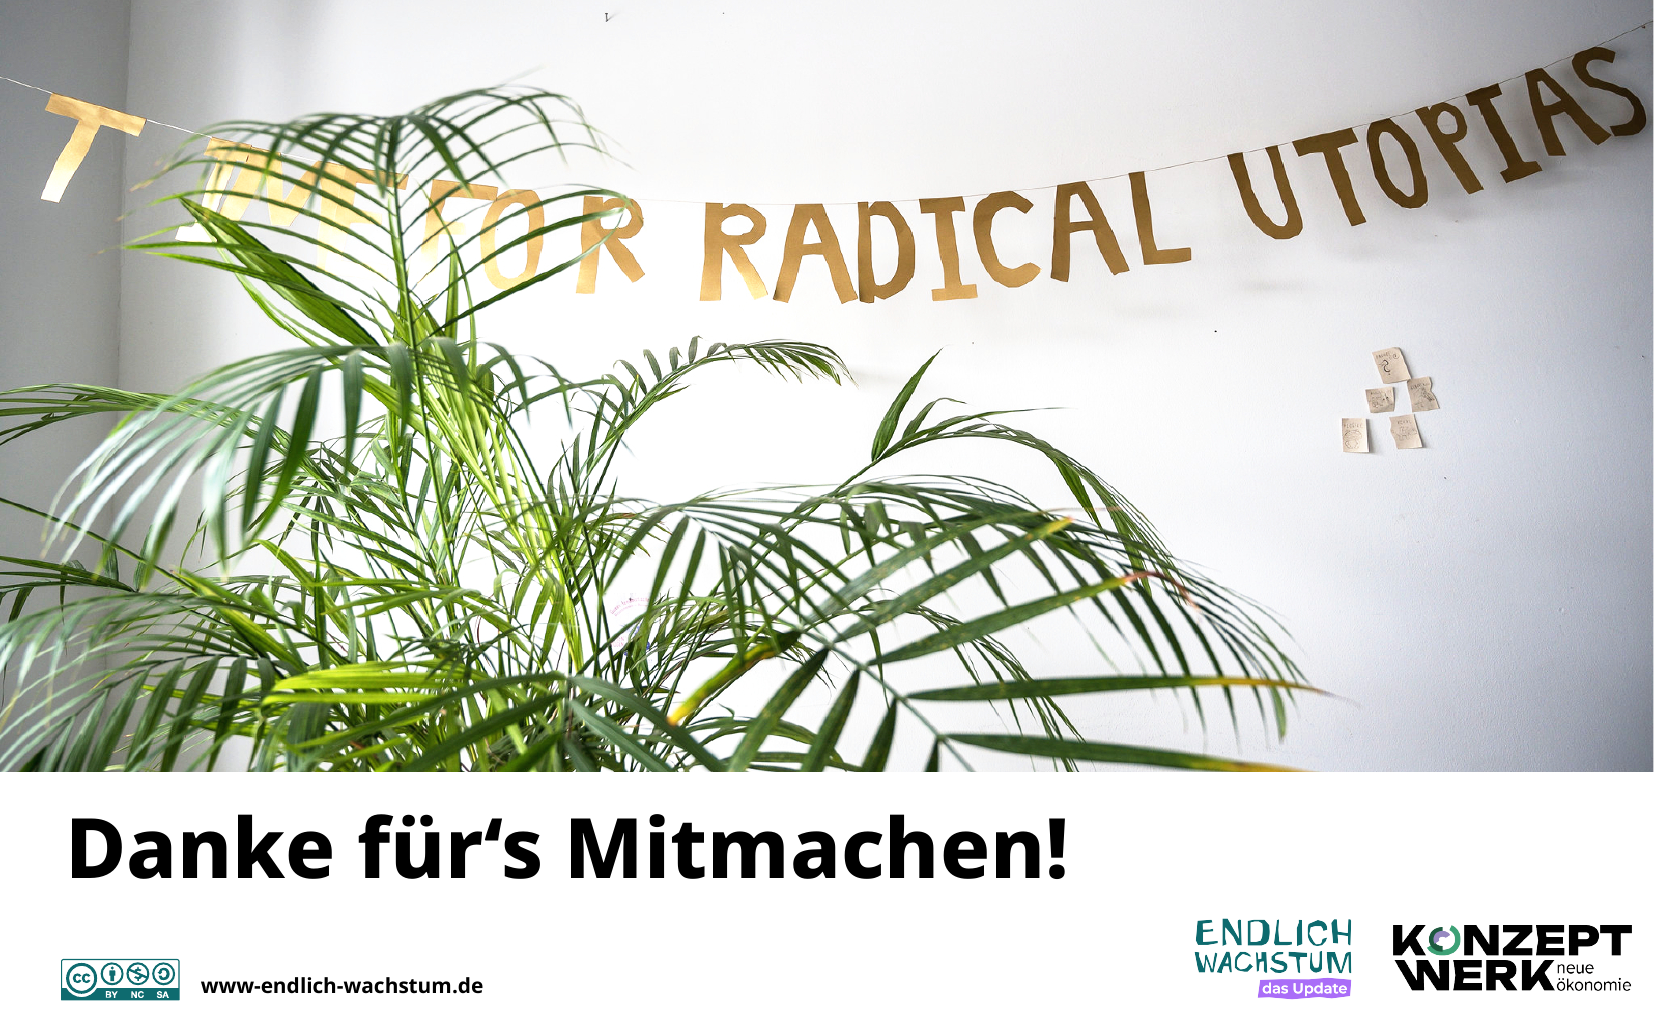

33
Quiz der Klimagerechtigkeit
# Danke für‘s Mitmachen!